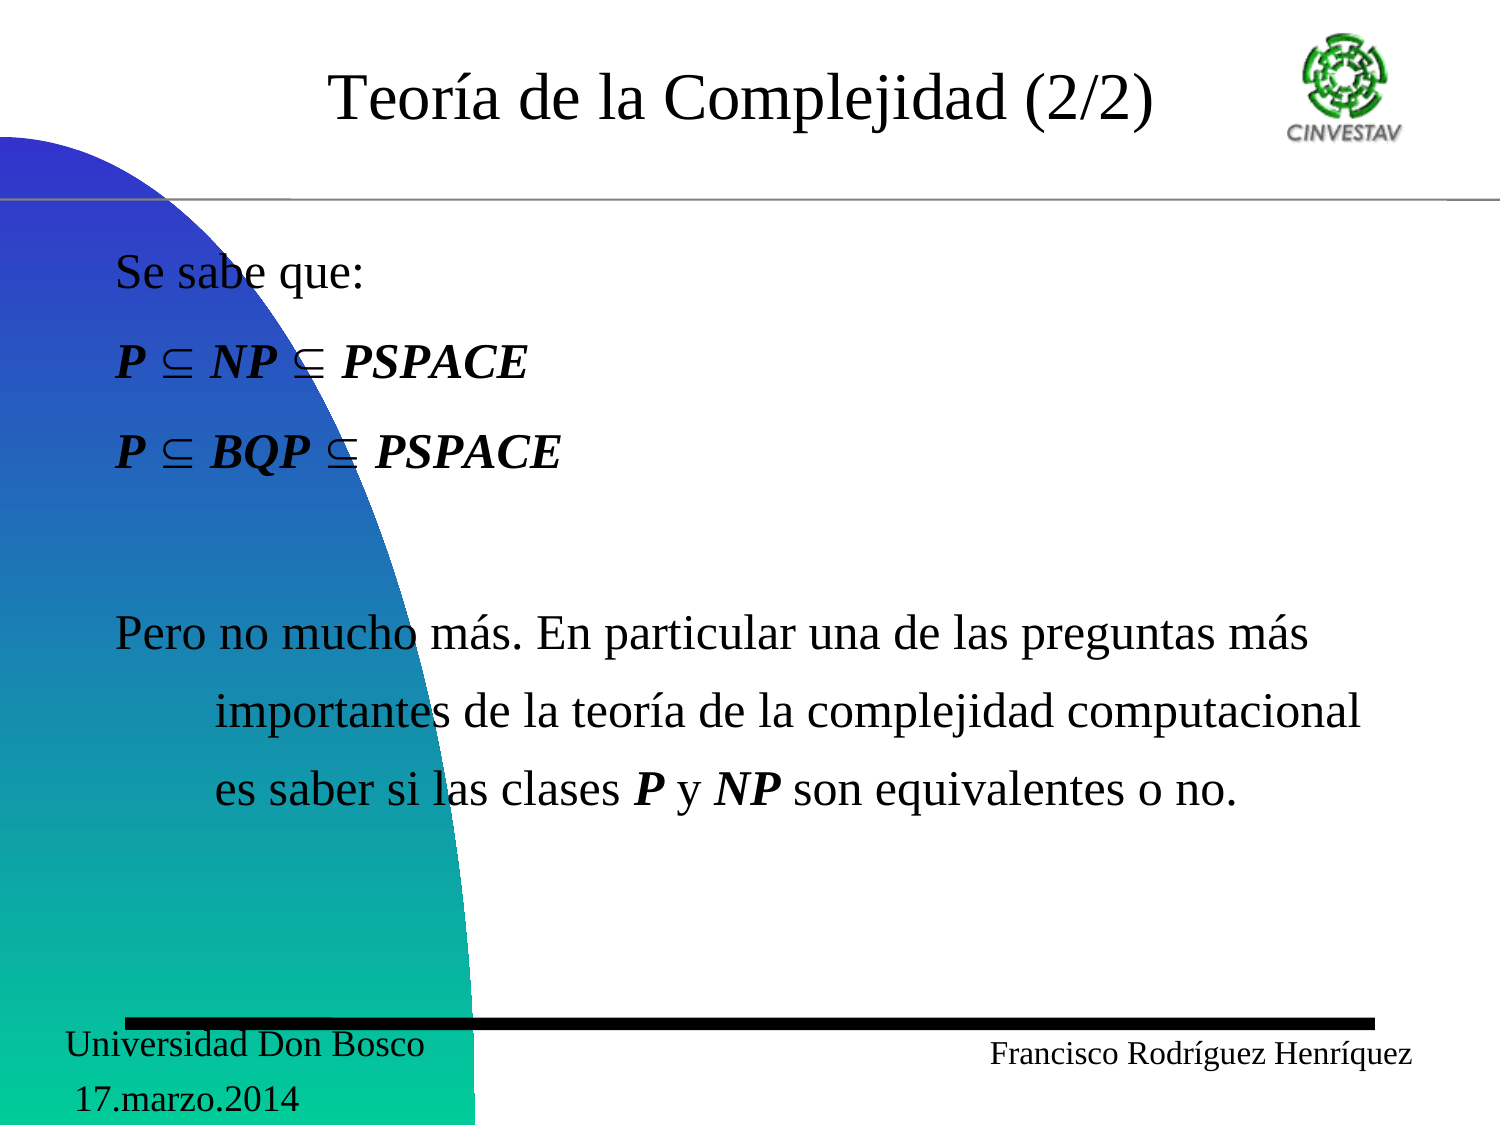

Teoría de la Complejidad (2/2)
Se sabe que:
P  NP  PSPACE
P  BQP  PSPACE
Pero no mucho más. En particular una de las preguntas más importantes de la teoría de la complejidad computacional es saber si las clases P y NP son equivalentes o no.